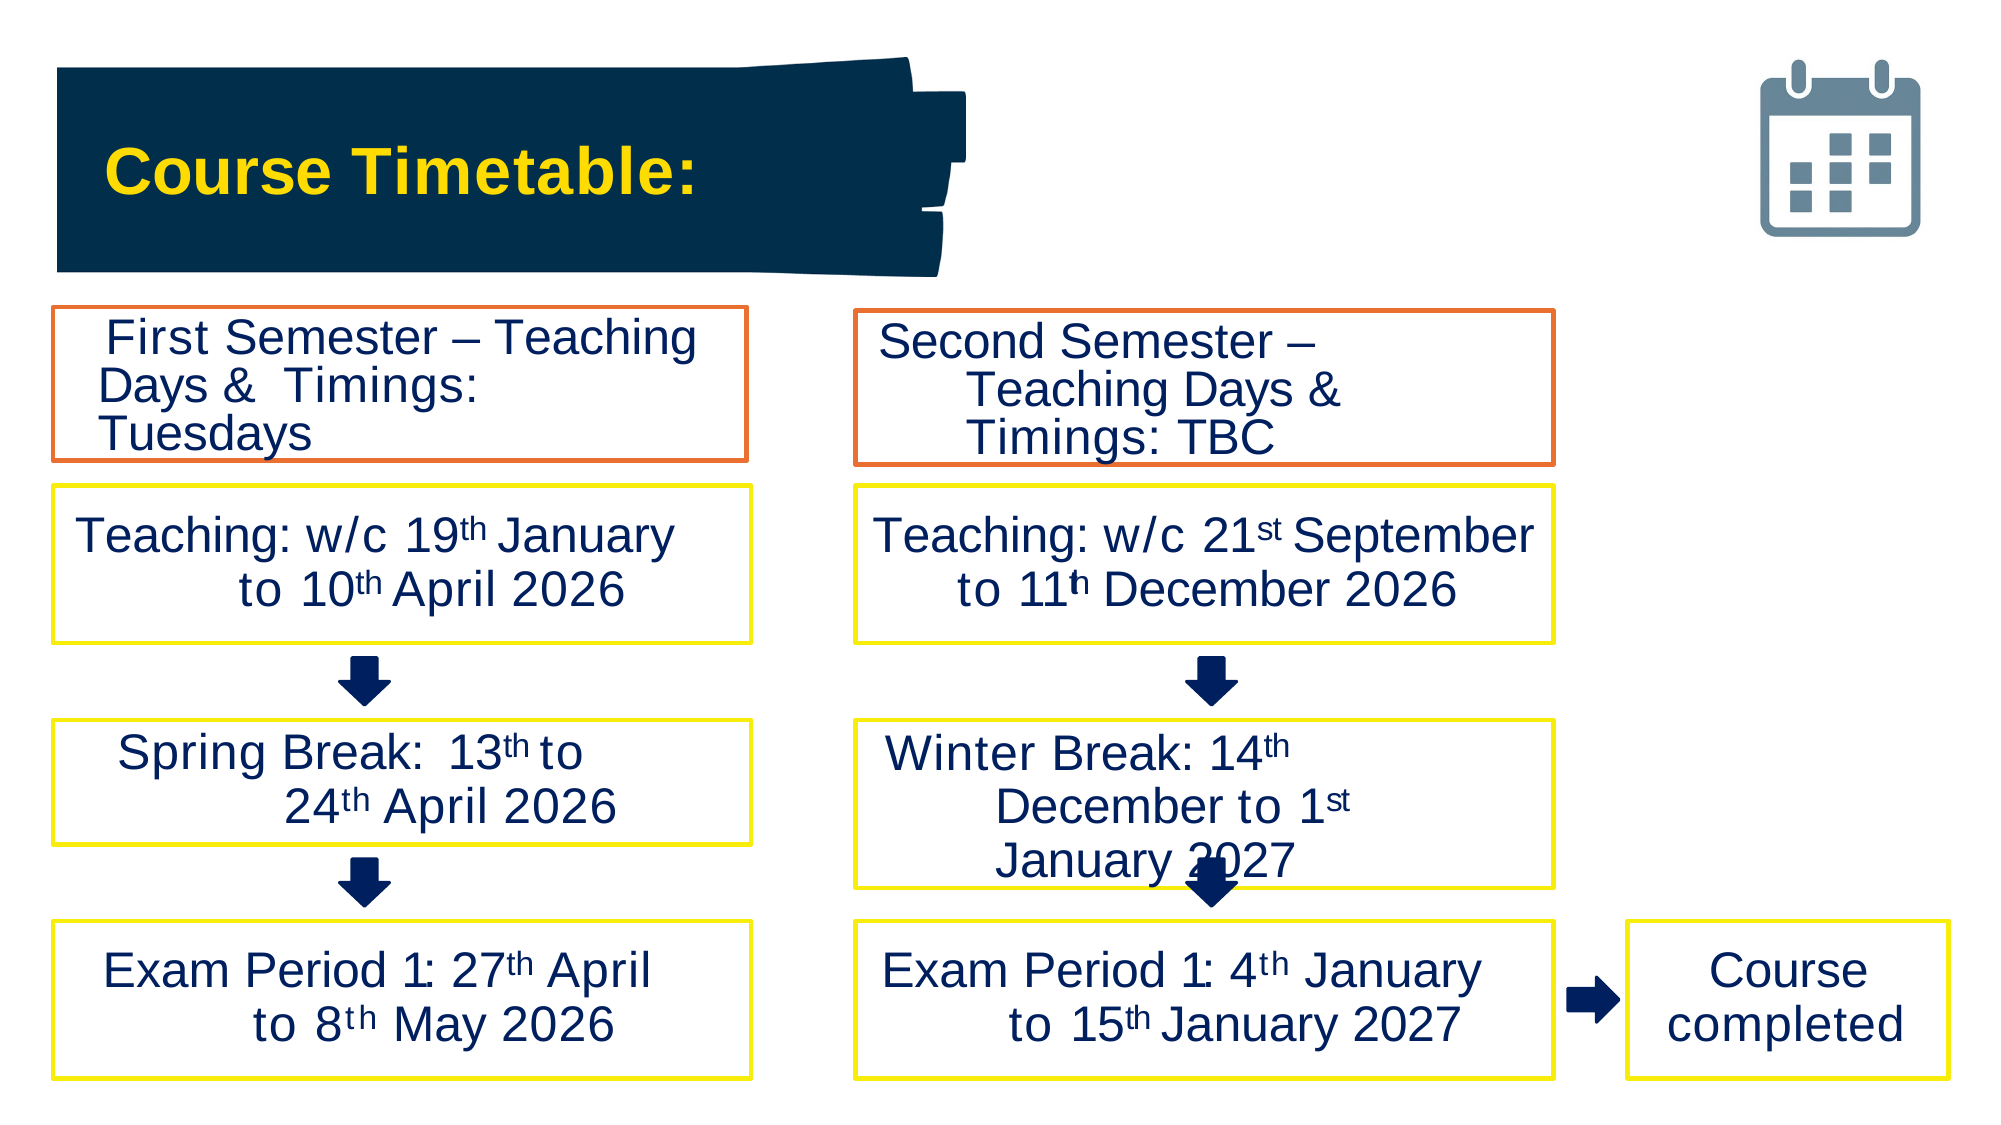

# Course Timetable:
First Semester – Teaching Days & Timings: Tuesdays
Second Semester – Teaching Days & Timings: TBC
Teaching: w/c 19th January to 10th April 2026
Teaching: w/c 21st September to 11th December 2026
Spring Break:	13th to 24th April 2026
Winter Break: 14th December to 1st January 2027
Exam Period 1: 27th April to 8th May 2026
Exam Period 1: 4th January to 15th January 2027
Course completed